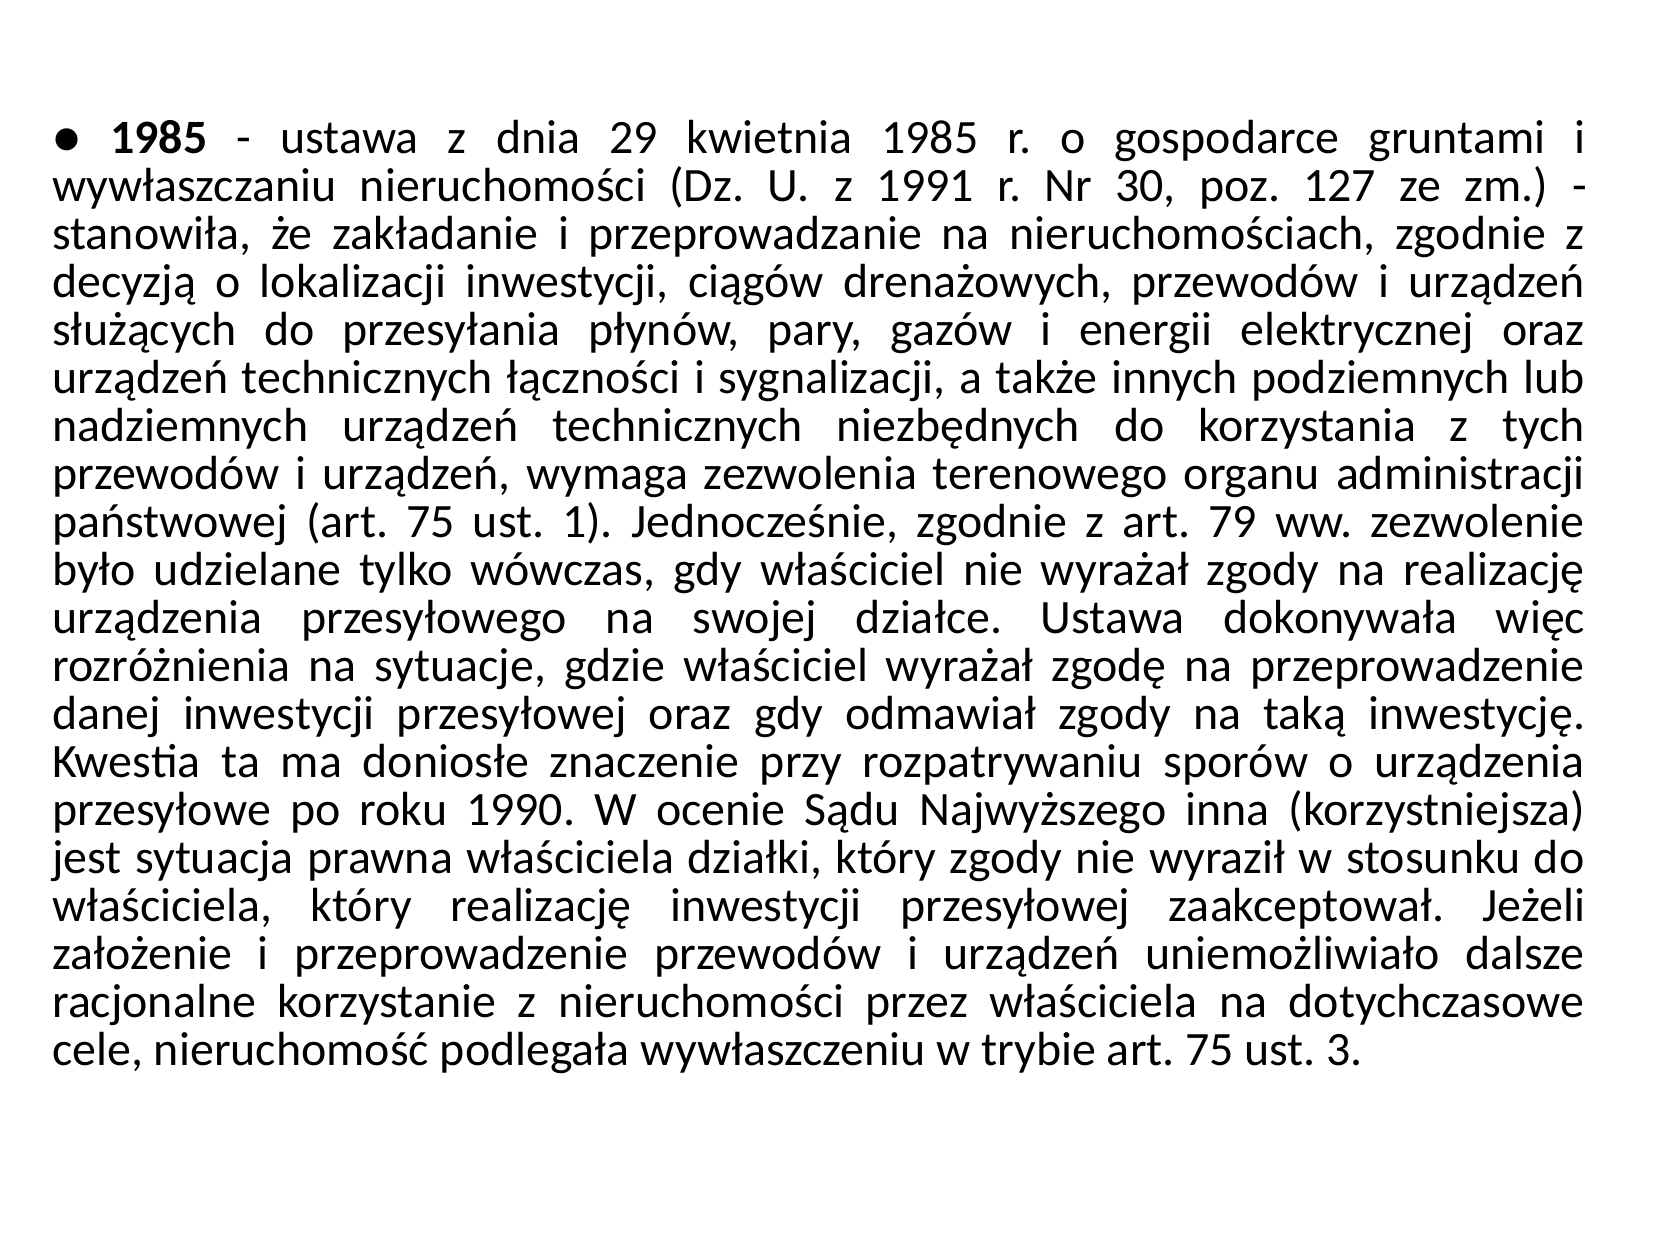

#
● 1985 - ustawa z dnia 29 kwietnia 1985 r. o gospodarce gruntami i wywłaszczaniu nieruchomości (Dz. U. z 1991 r. Nr 30, poz. 127 ze zm.) - stanowiła, że zakładanie i przeprowadzanie na nieruchomościach, zgodnie z decyzją o lokalizacji inwestycji, ciągów drenażowych, przewodów i urządzeń służących do przesyłania płynów, pary, gazów i energii elektrycznej oraz urządzeń technicznych łączności i sygnalizacji, a także innych podziemnych lub nadziemnych urządzeń technicznych niezbędnych do korzystania z tych przewodów i urządzeń, wymaga zezwolenia terenowego organu administracji państwowej (art. 75 ust. 1). Jednocześnie, zgodnie z art. 79 ww. zezwolenie było udzielane tylko wówczas, gdy właściciel nie wyrażał zgody na realizację urządzenia przesyłowego na swojej działce. Ustawa dokonywała więc rozróżnienia na sytuacje, gdzie właściciel wyrażał zgodę na przeprowadzenie danej inwestycji przesyłowej oraz gdy odmawiał zgody na taką inwestycję. Kwestia ta ma doniosłe znaczenie przy rozpatrywaniu sporów o urządzenia przesyłowe po roku 1990. W ocenie Sądu Najwyższego inna (korzystniejsza) jest sytuacja prawna właściciela działki, który zgody nie wyraził w stosunku do właściciela, który realizację inwestycji przesyłowej zaakceptował. Jeżeli założenie i przeprowadzenie przewodów i urządzeń uniemożliwiało dalsze racjonalne korzystanie z nieruchomości przez właściciela na dotychczasowe cele, nieruchomość podlegała wywłaszczeniu w trybie art. 75 ust. 3.